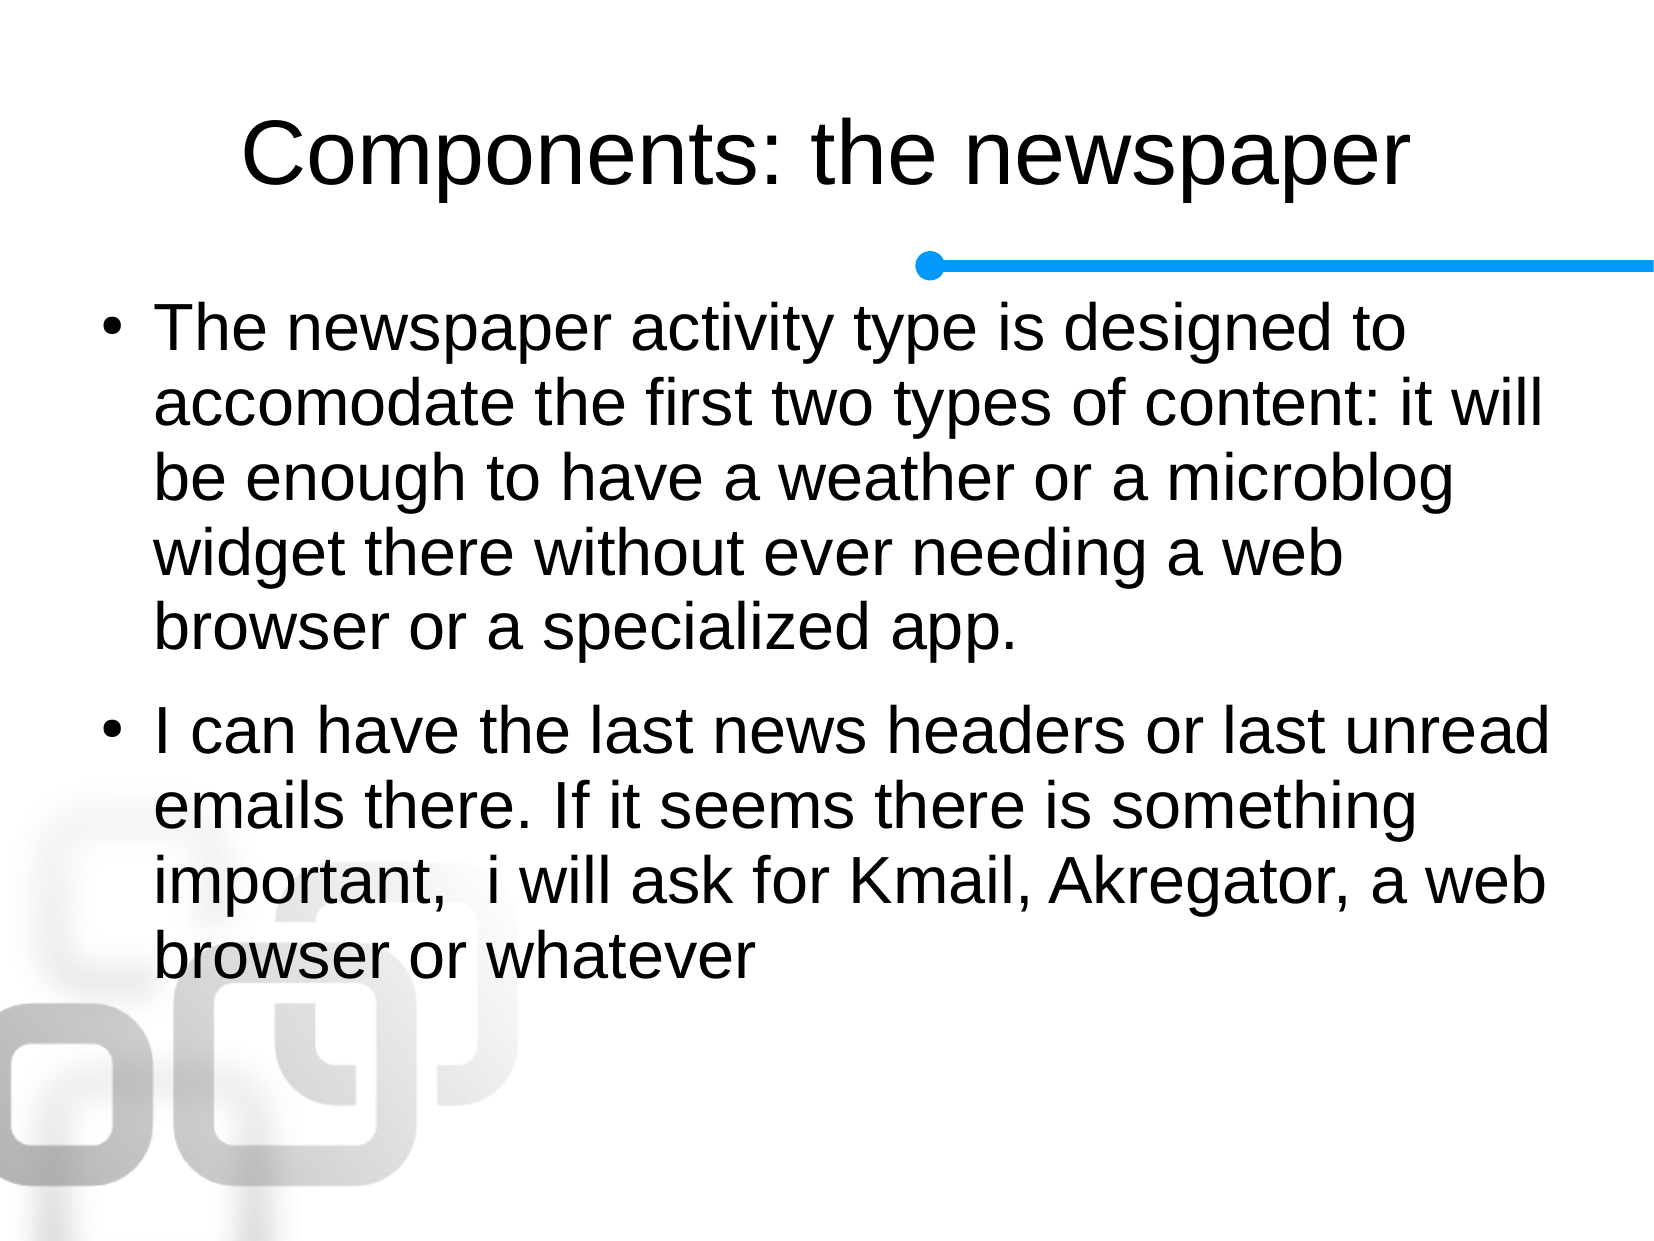

# Components: the newspaper
The newspaper activity type is designed to accomodate the first two types of content: it will be enough to have a weather or a microblog widget there without ever needing a web browser or a specialized app.
I can have the last news headers or last unread emails there. If it seems there is something important, i will ask for Kmail, Akregator, a web browser or whatever